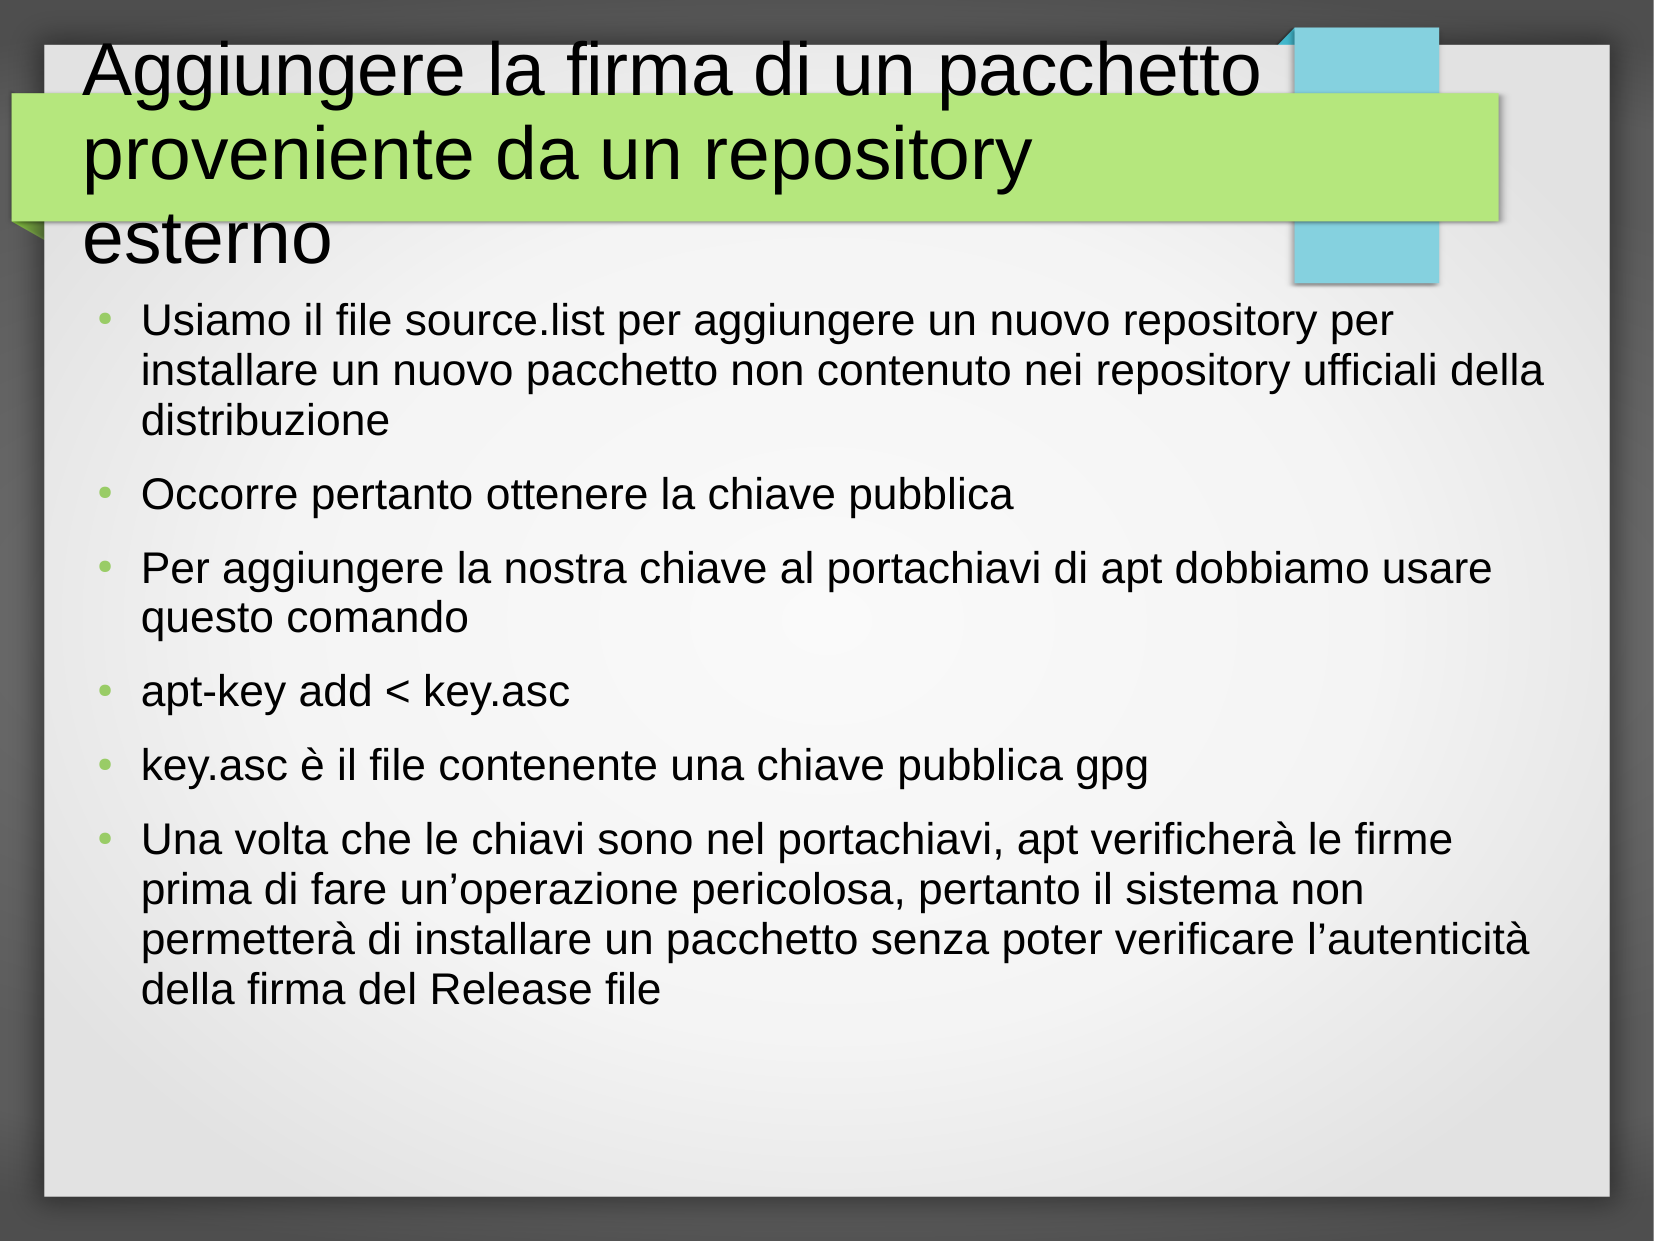

# Aggiungere la firma di un pacchetto proveniente da un repository esterno
Usiamo il file source.list per aggiungere un nuovo repository per installare un nuovo pacchetto non contenuto nei repository ufficiali della distribuzione
Occorre pertanto ottenere la chiave pubblica
Per aggiungere la nostra chiave al portachiavi di apt dobbiamo usare questo comando
apt-key add < key.asc
key.asc è il file contenente una chiave pubblica gpg
Una volta che le chiavi sono nel portachiavi, apt verificherà le firme prima di fare un’operazione pericolosa, pertanto il sistema non permetterà di installare un pacchetto senza poter verificare l’autenticità della firma del Release file